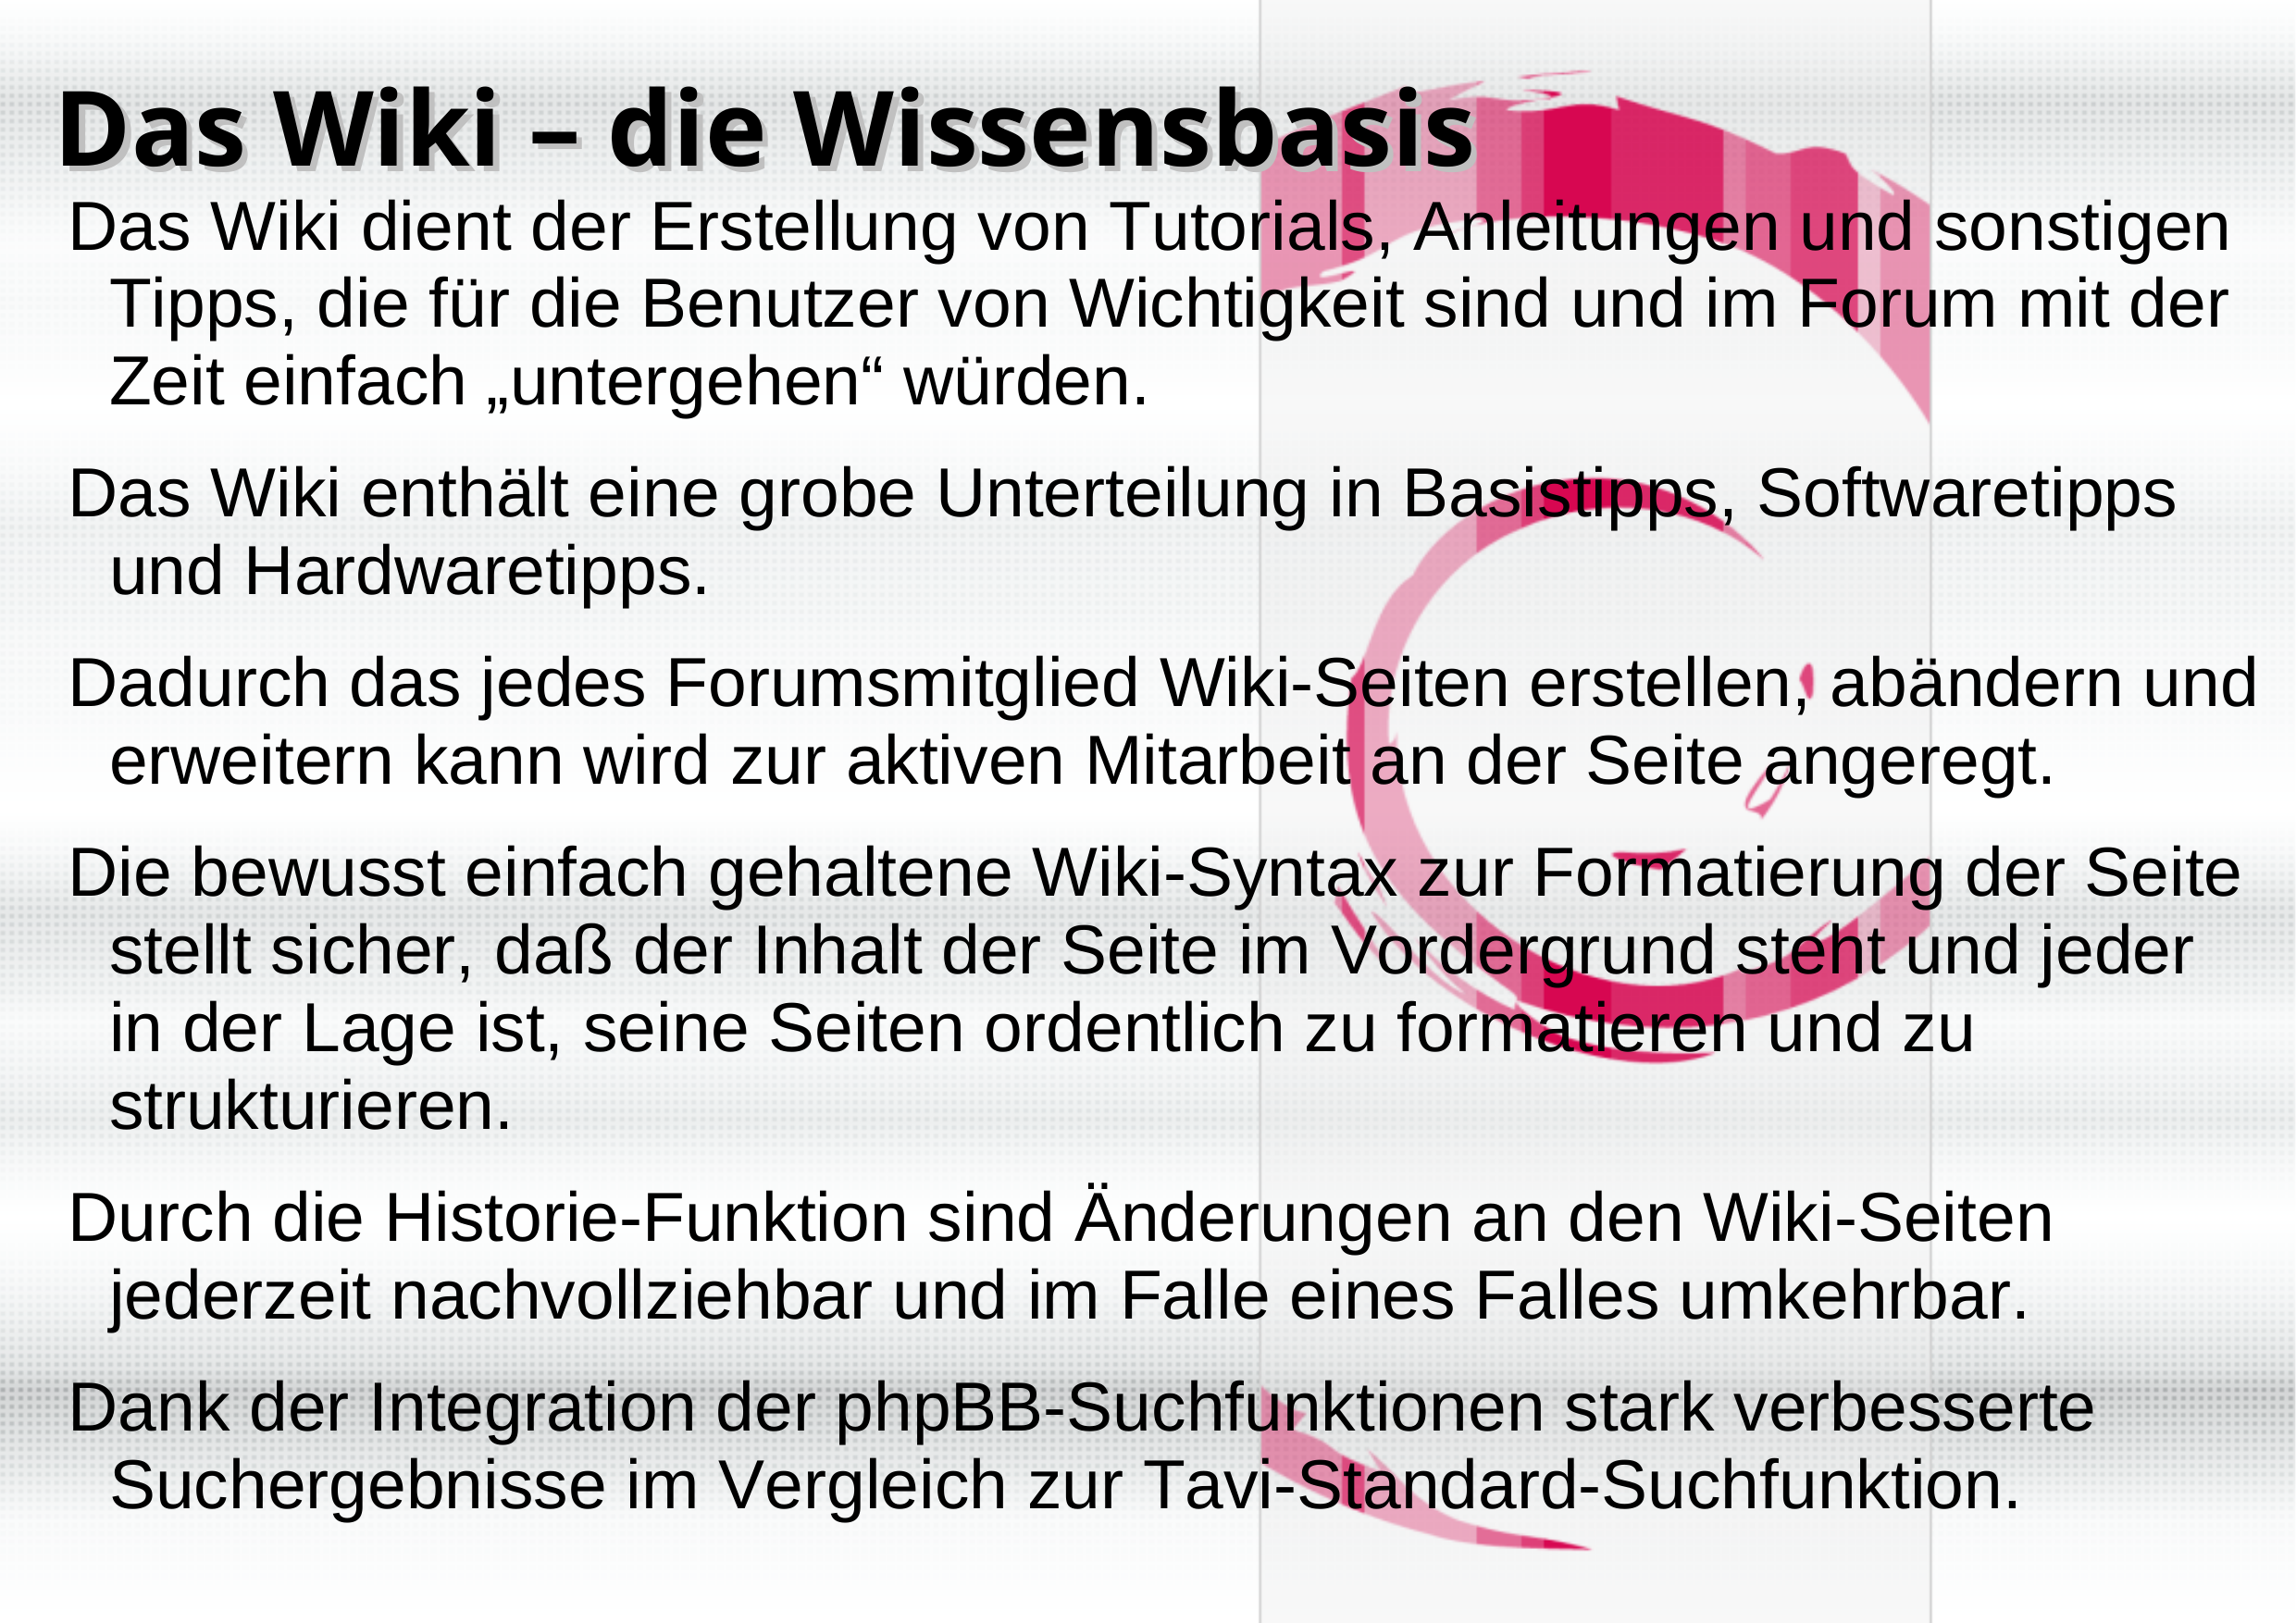

Das Wiki – die Wissensbasis
Das Wiki dient der Erstellung von Tutorials, Anleitungen und sonstigen Tipps, die für die Benutzer von Wichtigkeit sind und im Forum mit der Zeit einfach „untergehen“ würden.
Das Wiki enthält eine grobe Unterteilung in Basistipps, Softwaretipps und Hardwaretipps.
Dadurch das jedes Forumsmitglied Wiki-Seiten erstellen, abändern und erweitern kann wird zur aktiven Mitarbeit an der Seite angeregt.
Die bewusst einfach gehaltene Wiki-Syntax zur Formatierung der Seite stellt sicher, daß der Inhalt der Seite im Vordergrund steht und jeder in der Lage ist, seine Seiten ordentlich zu formatieren und zu strukturieren.
Durch die Historie-Funktion sind Änderungen an den Wiki-Seiten jederzeit nachvollziehbar und im Falle eines Falles umkehrbar.
Dank der Integration der phpBB-Suchfunktionen stark verbesserte Suchergebnisse im Vergleich zur Tavi-Standard-Suchfunktion.